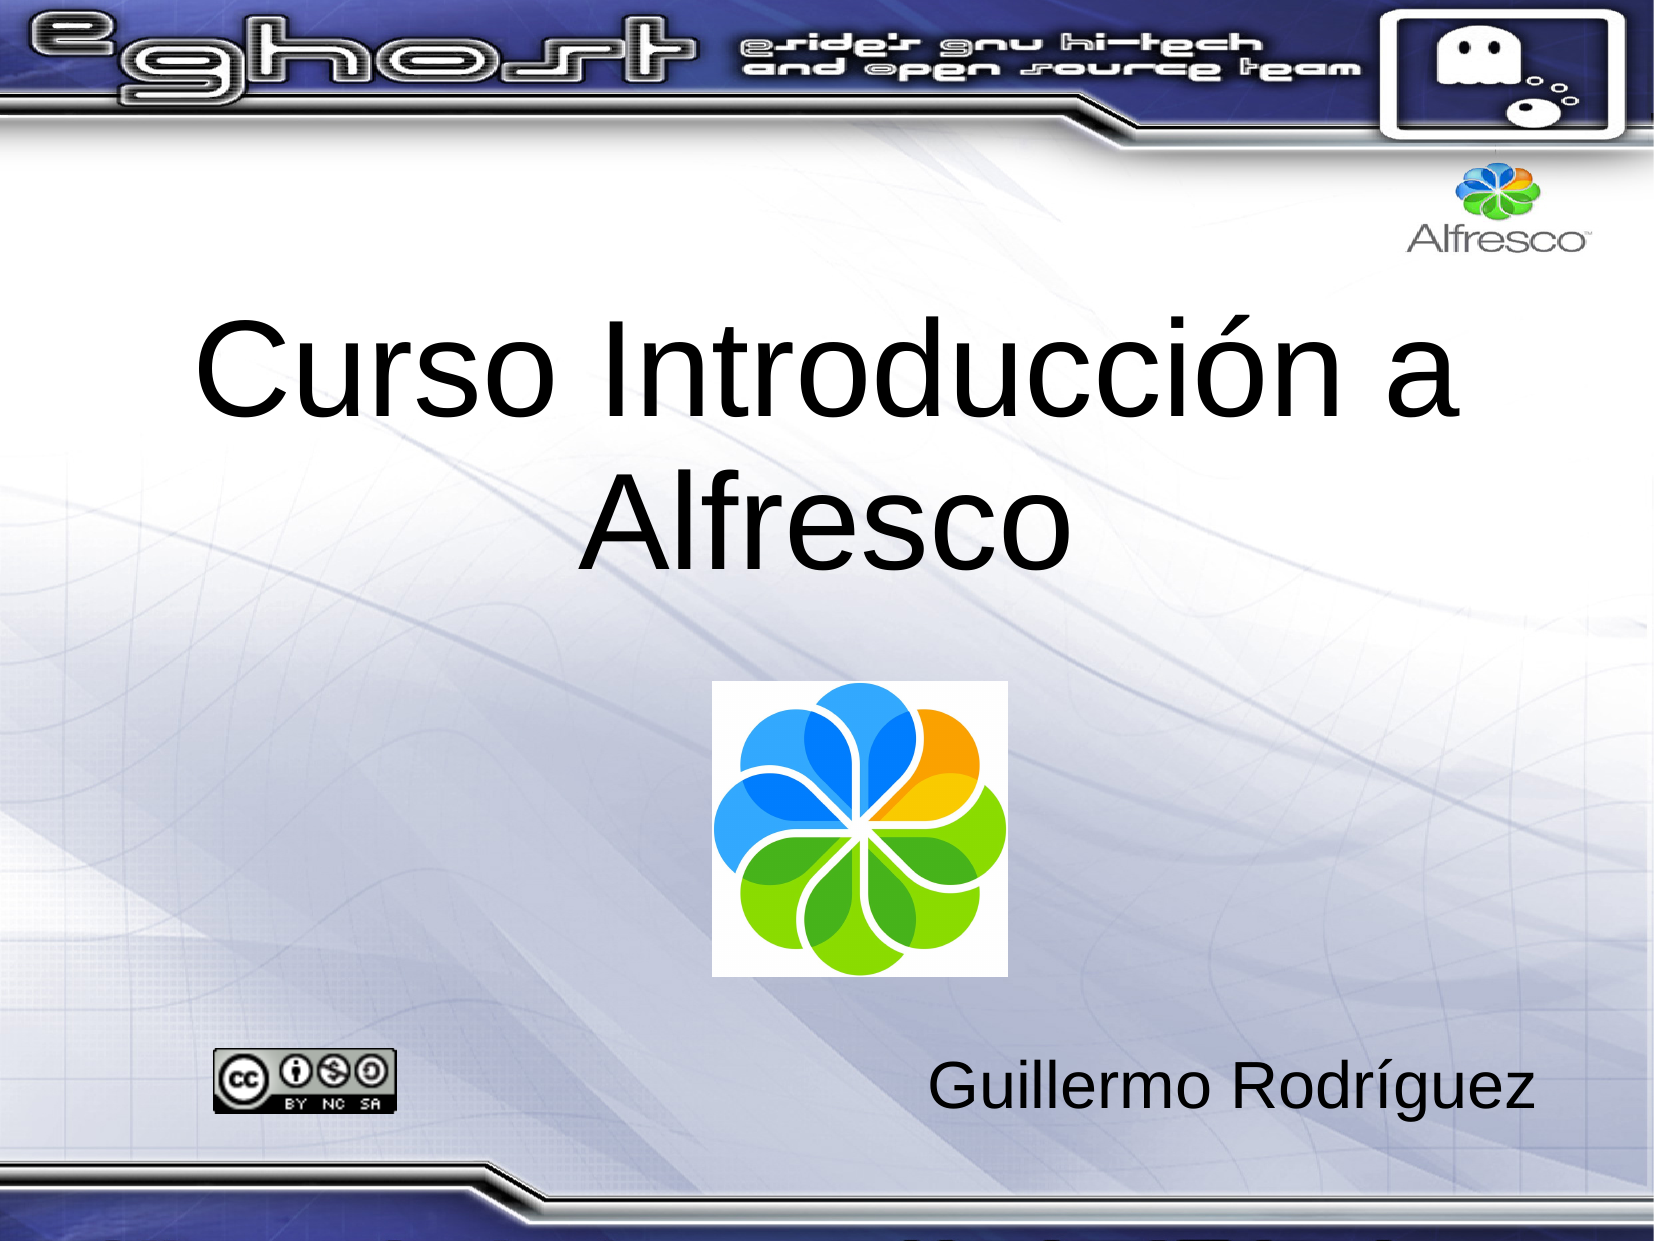

# Curso Introducción a Alfresco Guillermo Rodríguez